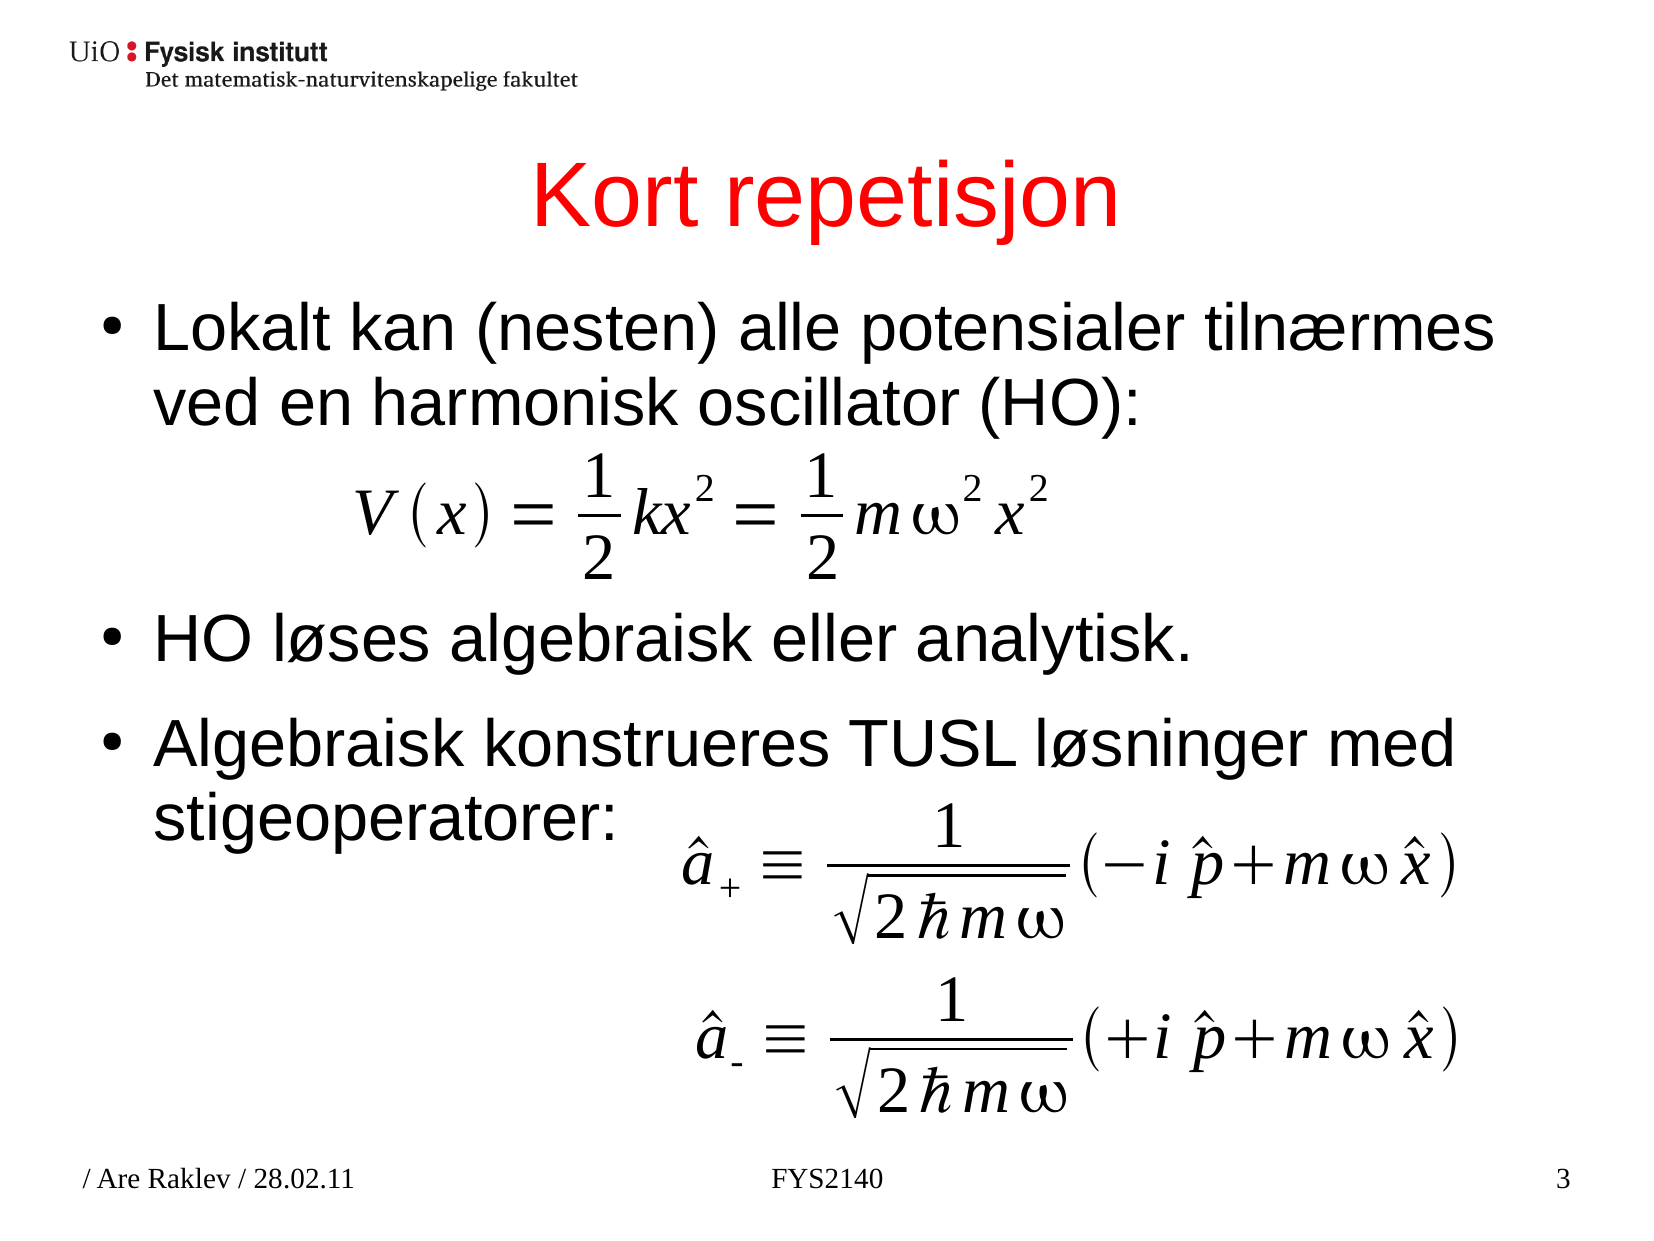

# Kort repetisjon
Lokalt kan (nesten) alle potensialer tilnærmes ved en harmonisk oscillator (HO):
HO løses algebraisk eller analytisk.
Algebraisk konstrueres TUSL løsninger med stigeoperatorer:
/ Are Raklev / 28.02.11
FYS2140
3